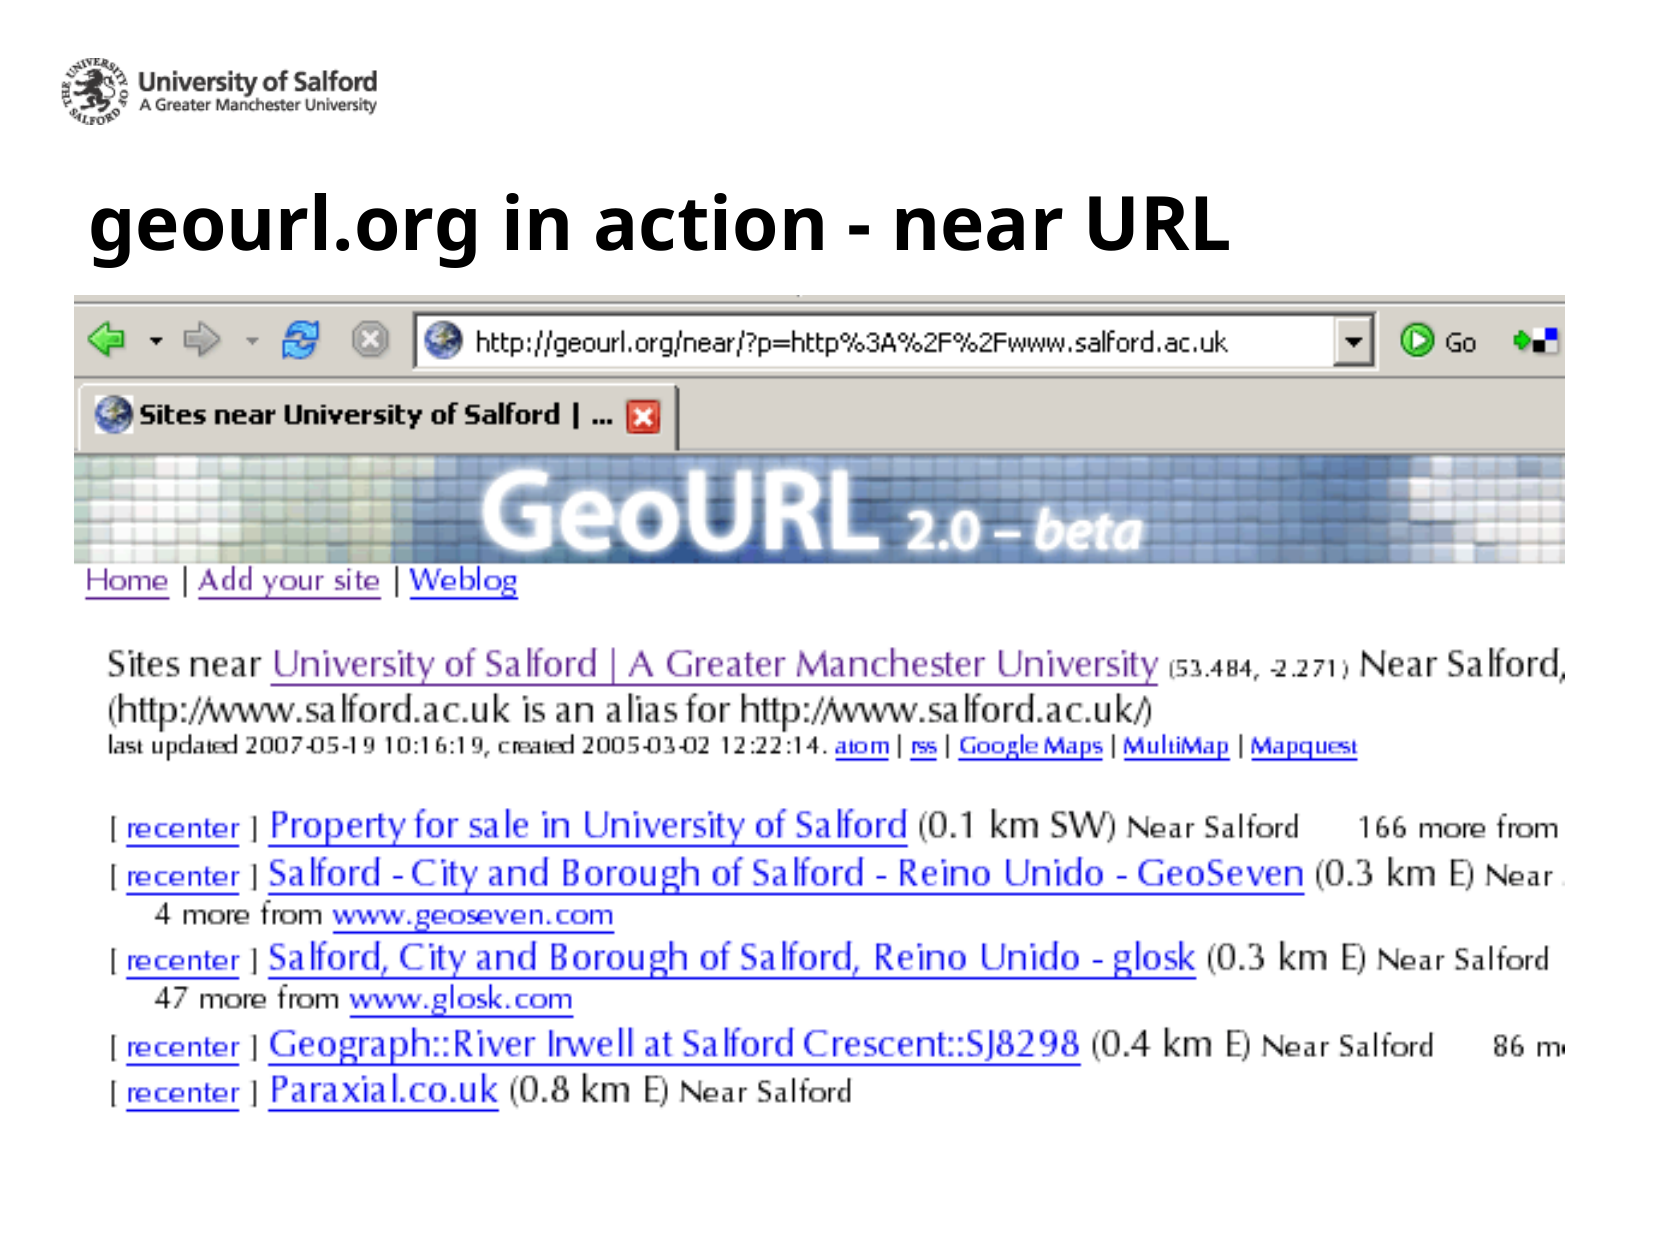

# geourl.org in action - near URL